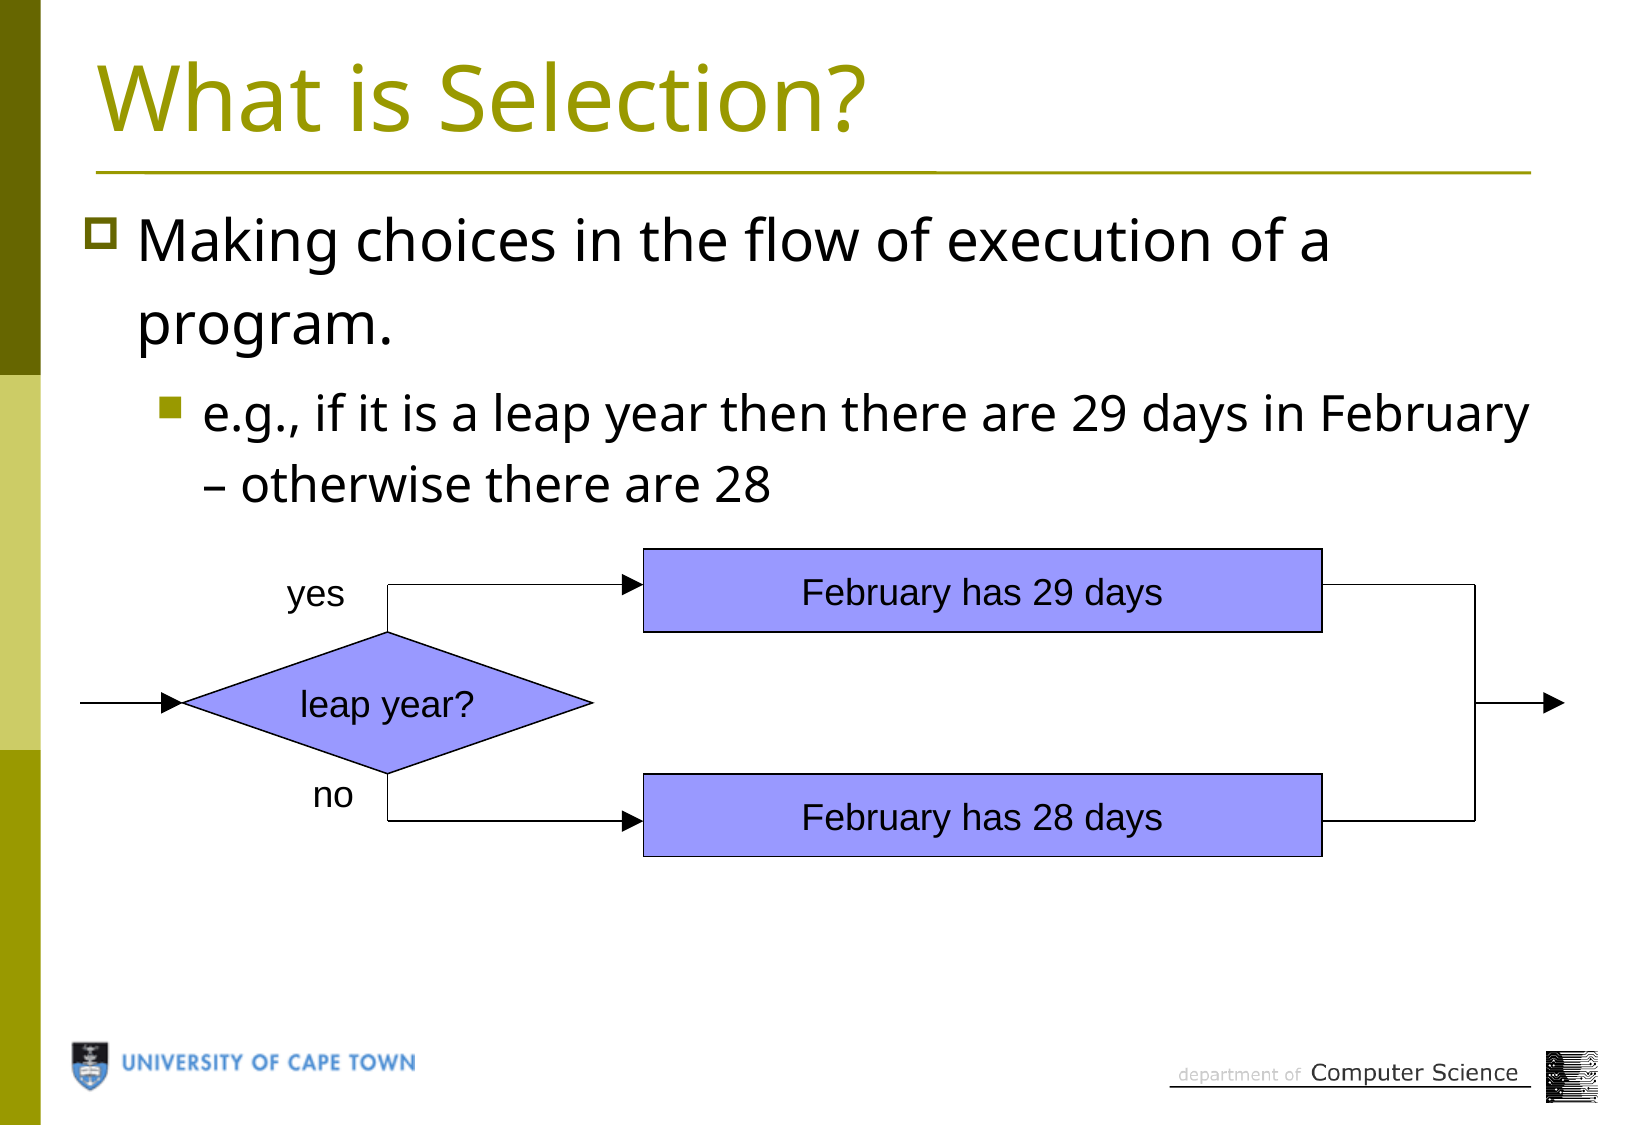

# What is Selection?
Making choices in the flow of execution of a program.
e.g., if it is a leap year then there are 29 days in February – otherwise there are 28
February has 29 days
yes
leap year?
no
February has 28 days